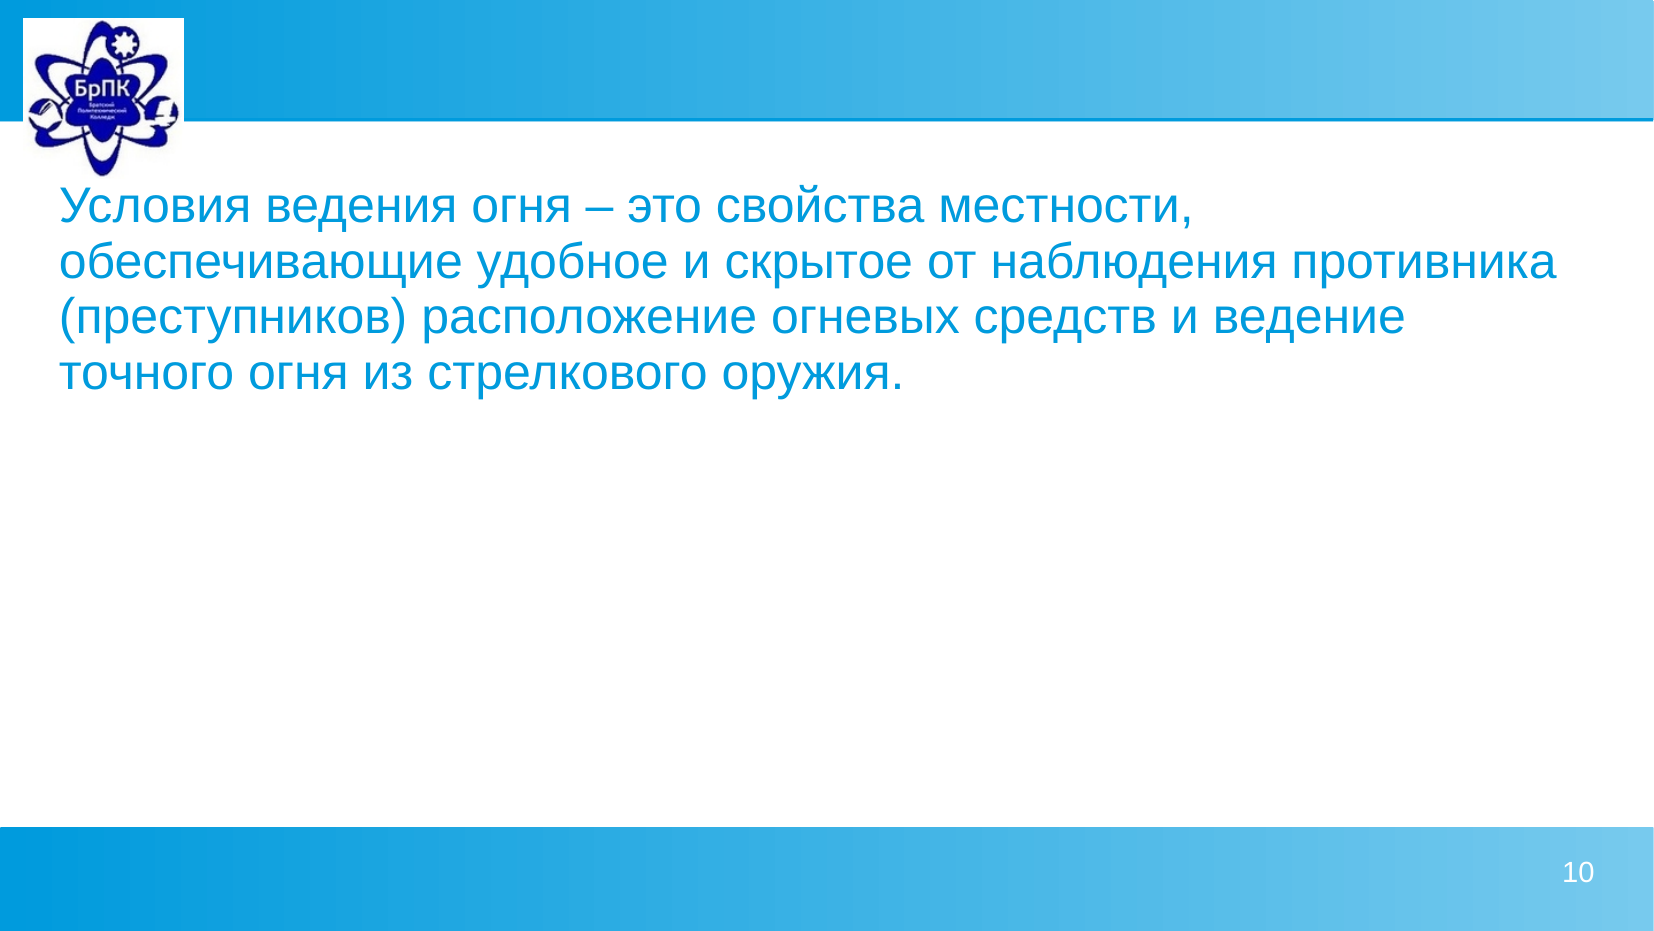

# Условия ведения огня – это свойства местности, обеспечивающие удобное и скрытое от наблюдения противника (преступников) расположение огневых средств и ведение точного огня из стрелкового оружия.
10